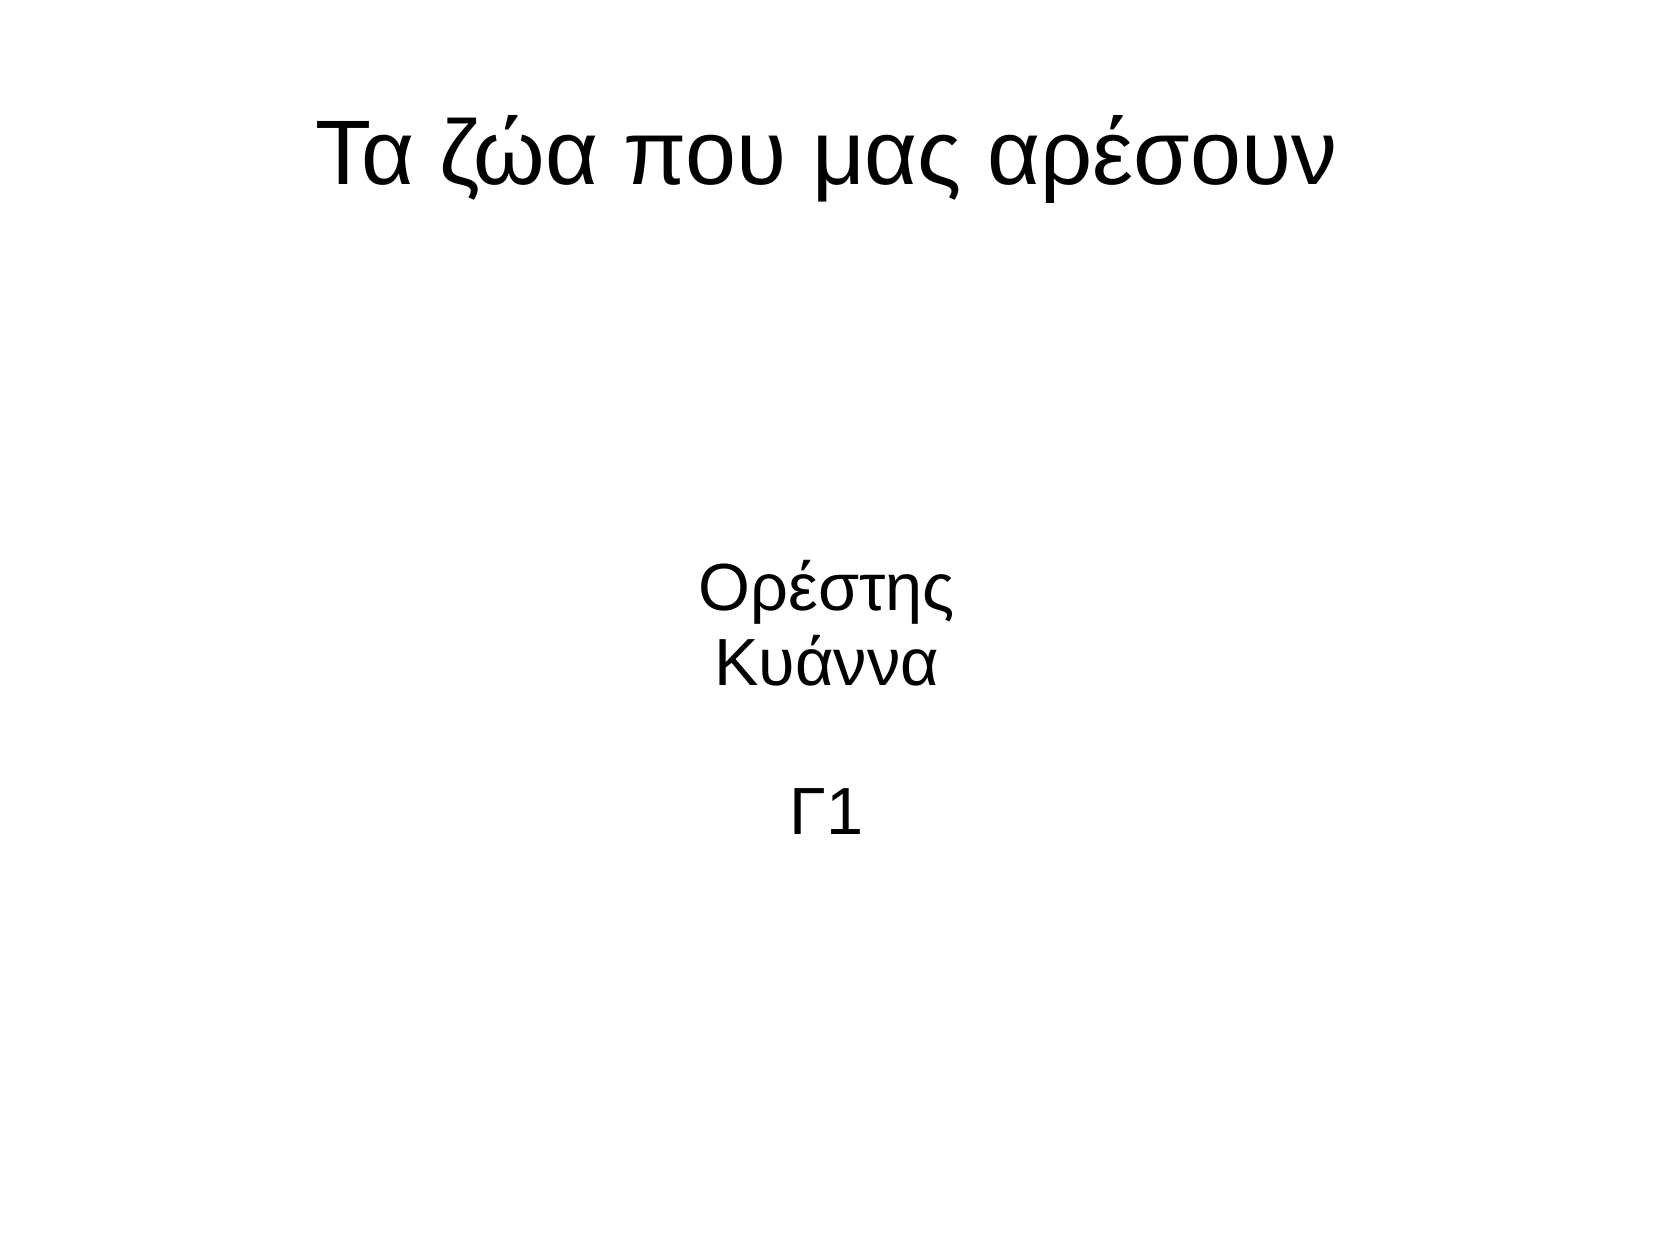

# Τα ζώα που μας αρέσουν
Ορέστης
Κυάννα
Γ1